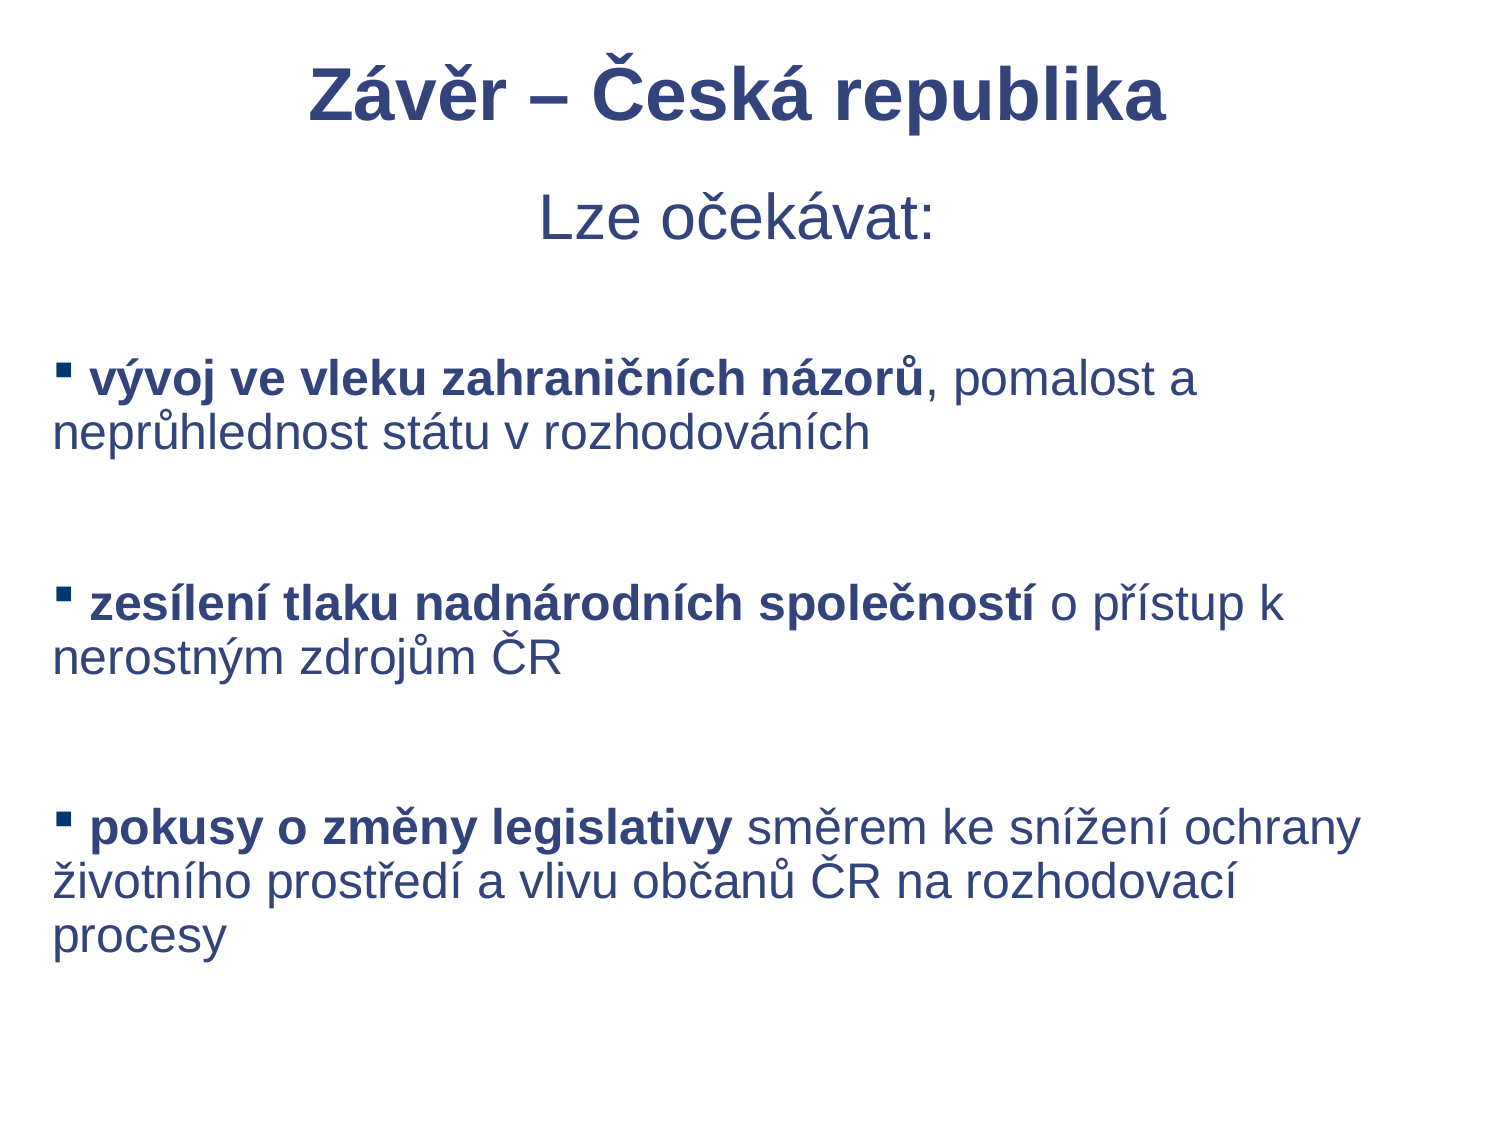

Závěr – Česká republika
Lze očekávat:
 vývoj ve vleku zahraničních názorů, pomalost a neprůhlednost státu v rozhodováních
 zesílení tlaku nadnárodních společností o přístup k nerostným zdrojům ČR
 pokusy o změny legislativy směrem ke snížení ochrany životního prostředí a vlivu občanů ČR na rozhodovací procesy